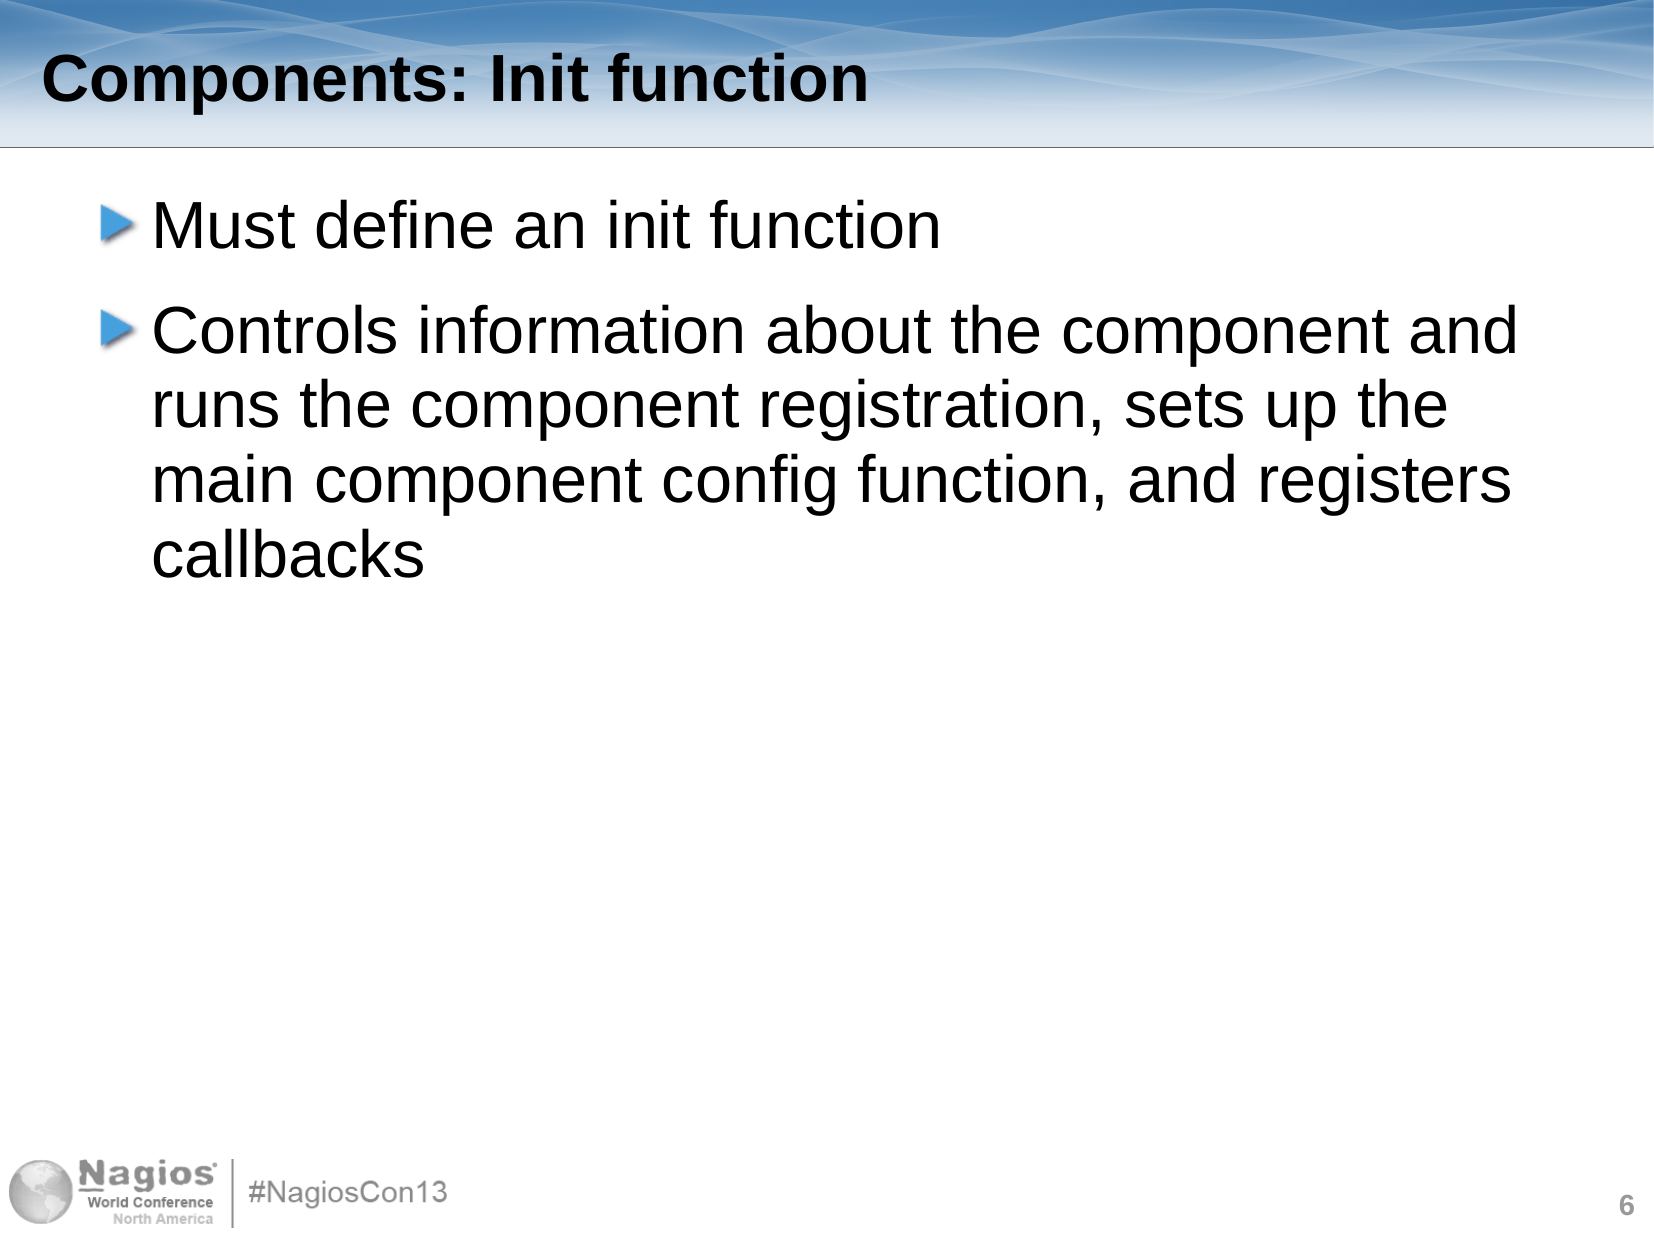

# Components: Init function
Must define an init function
Controls information about the component and runs the component registration, sets up the main component config function, and registers callbacks
6